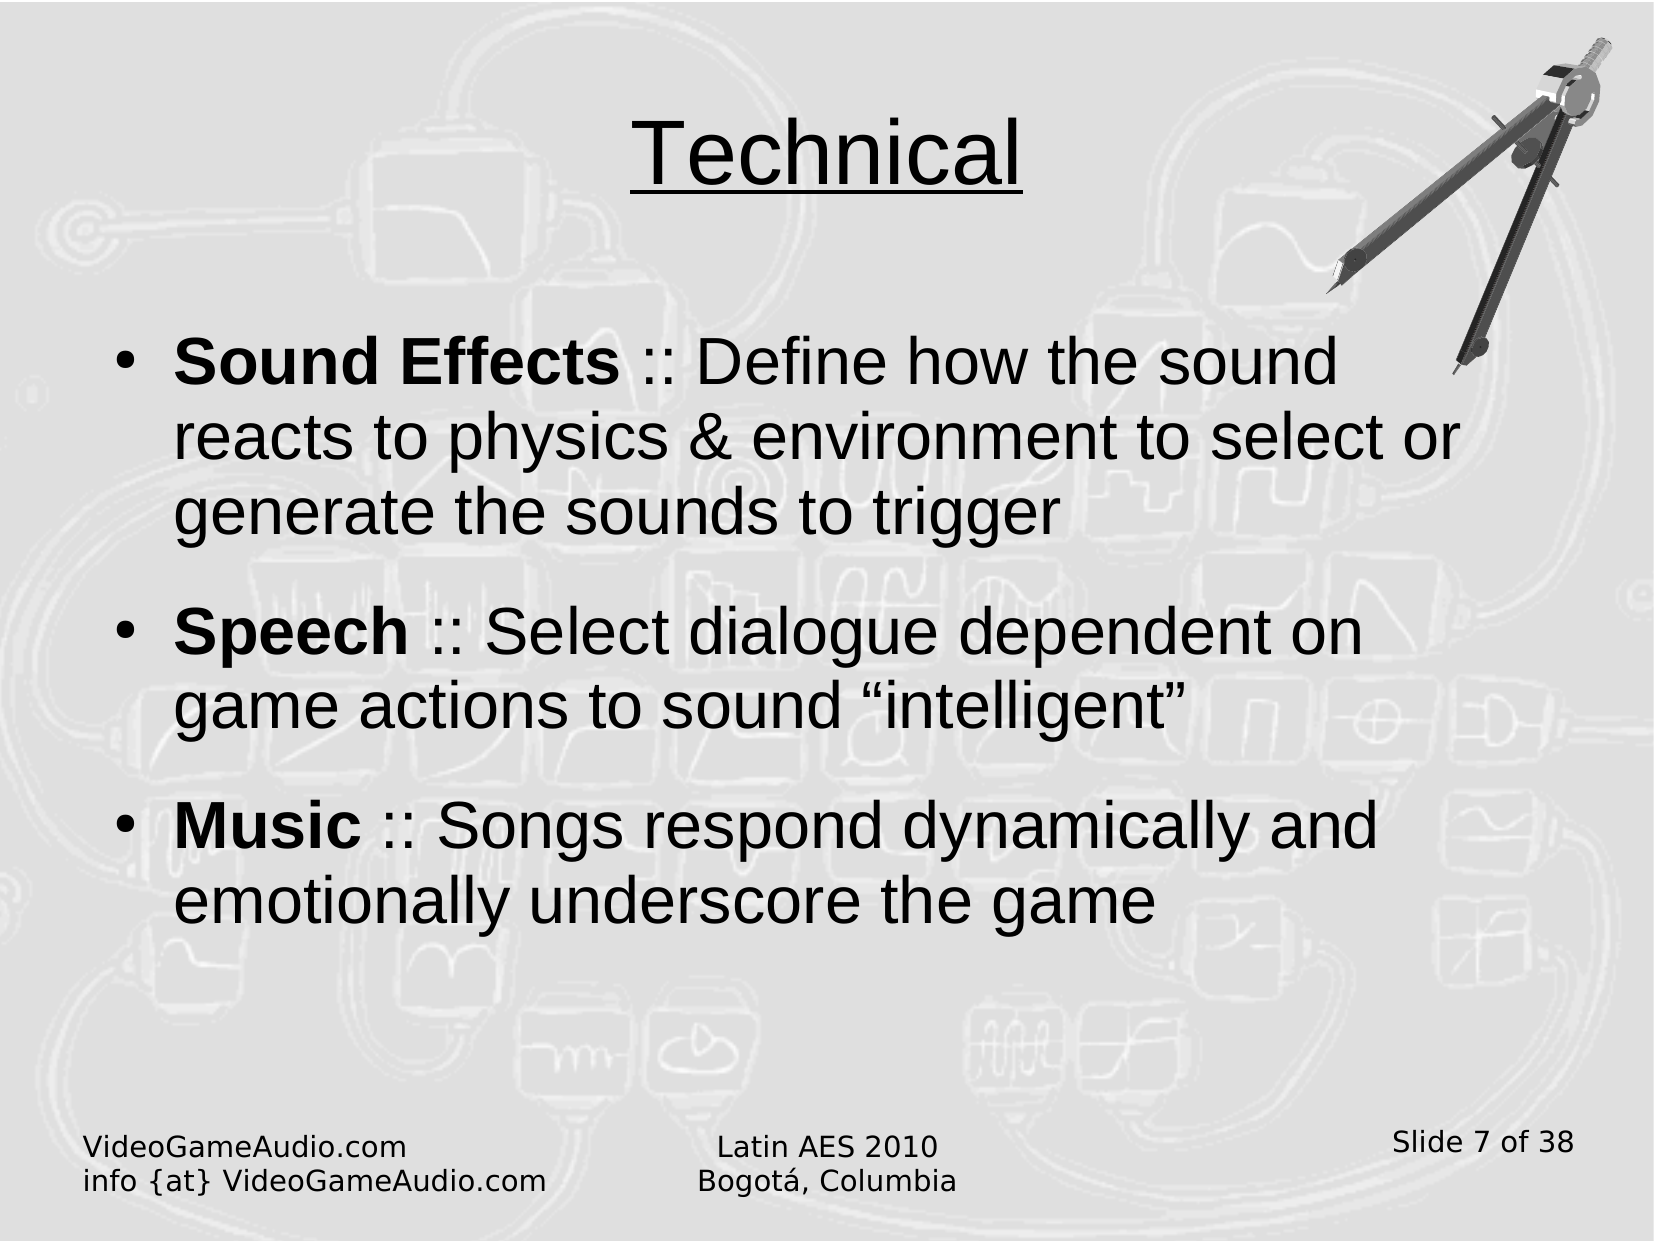

# Technical
Sound Effects :: Define how the sound reacts to physics & environment to select or generate the sounds to trigger
Speech :: Select dialogue dependent on game actions to sound “intelligent”
Music :: Songs respond dynamically and emotionally underscore the game
7